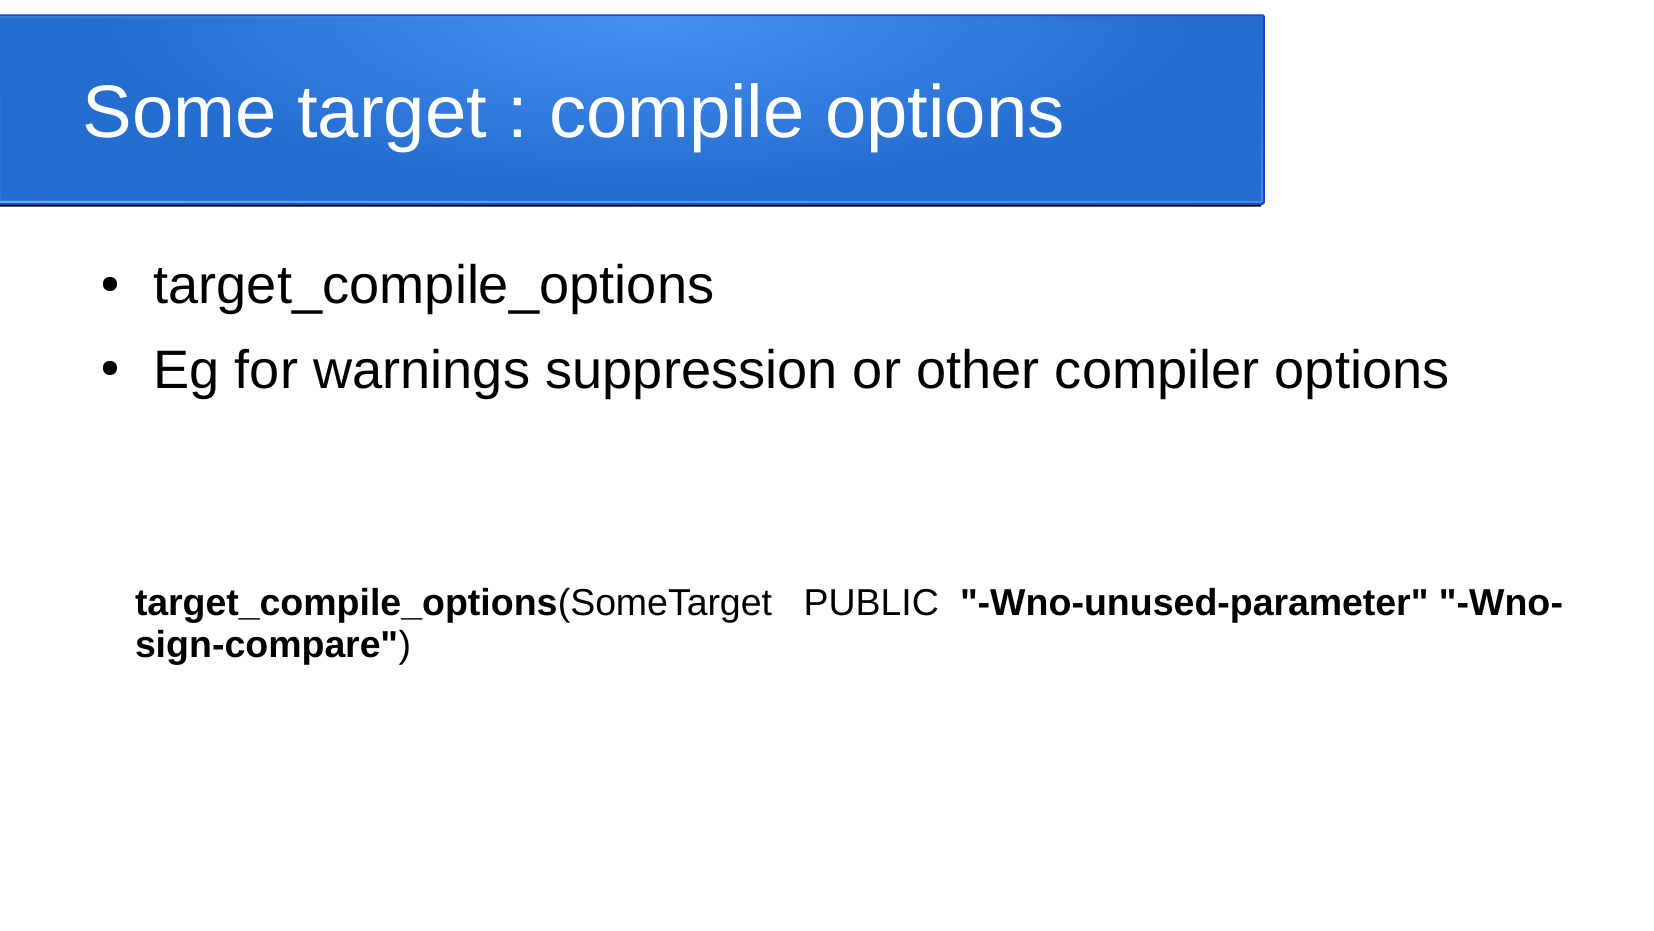

# Some target : compile options
target_compile_options
Eg for warnings suppression or other compiler options
target_compile_options(SomeTarget PUBLIC "-Wno-unused-parameter" "-Wno-sign-compare")